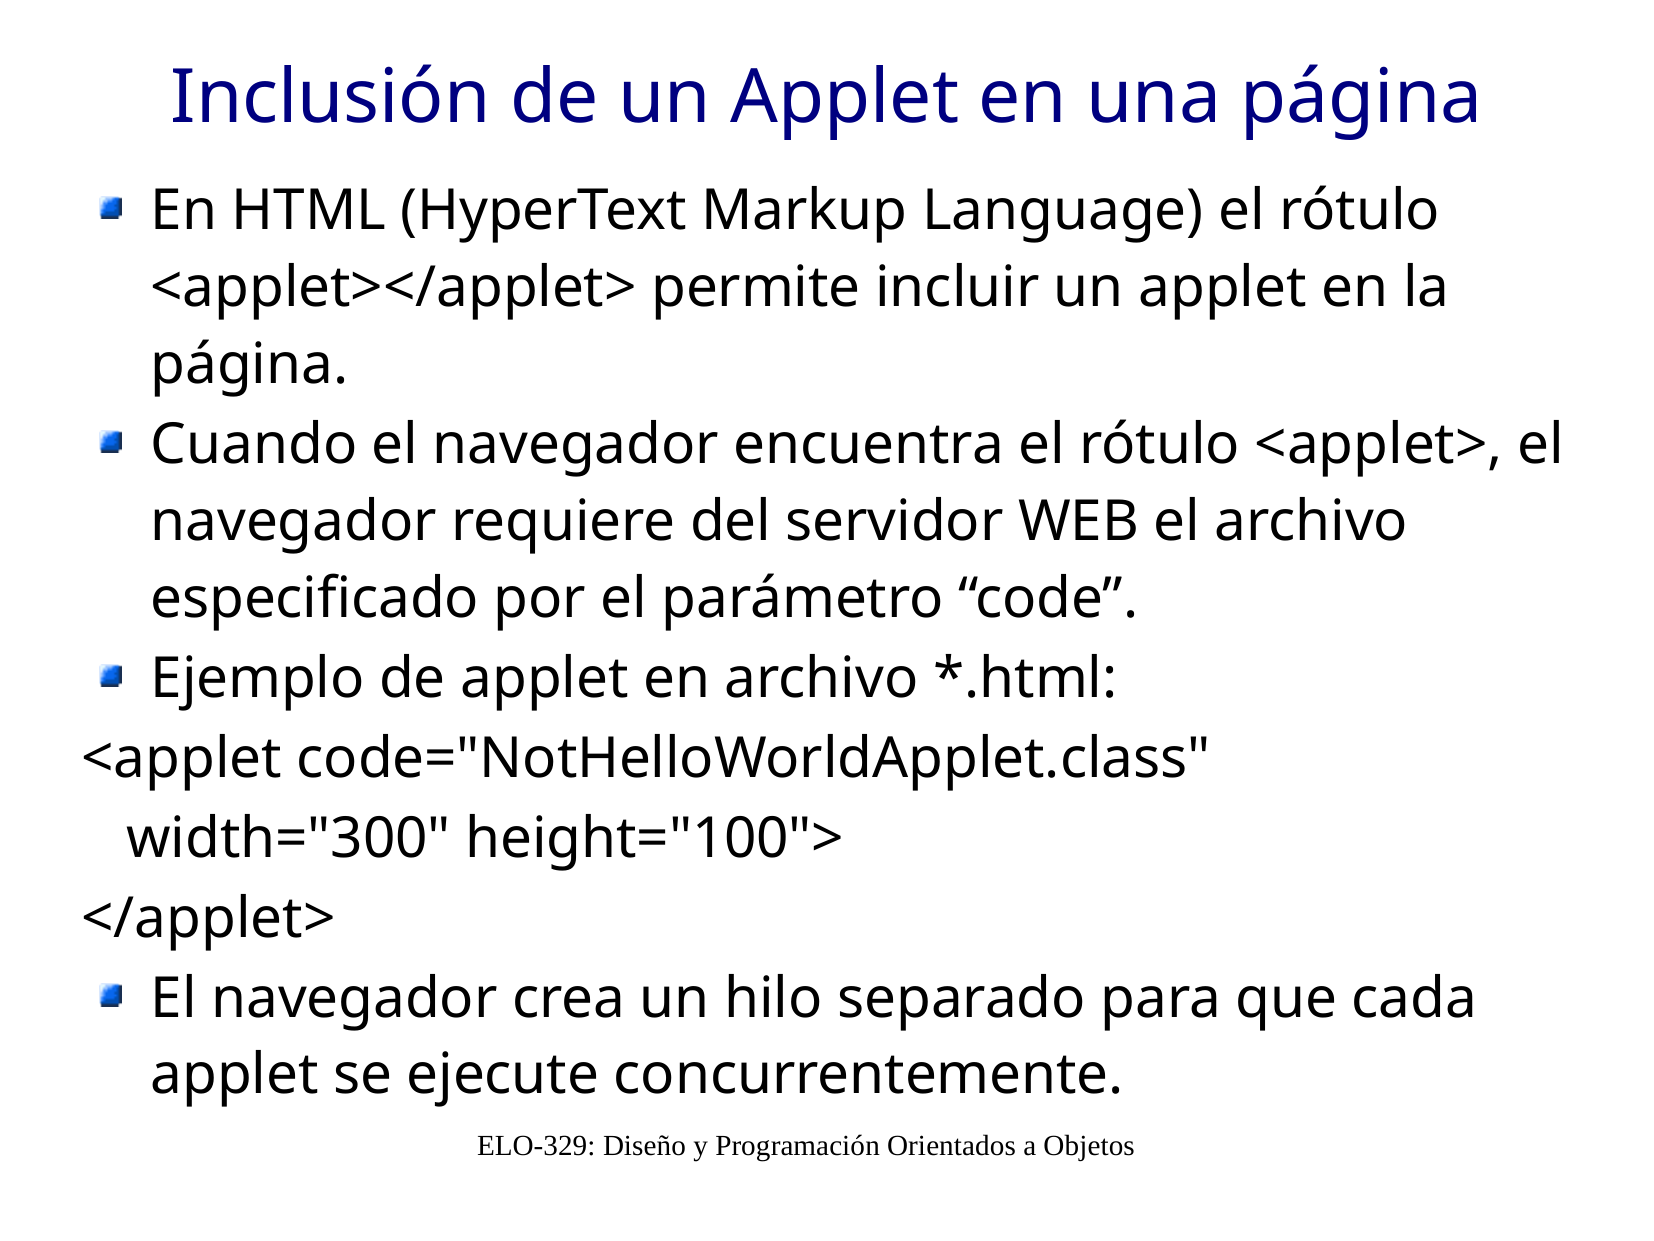

# Inclusión de un Applet en una página
En HTML (HyperText Markup Language) el rótulo <applet></applet> permite incluir un applet en la página.
Cuando el navegador encuentra el rótulo <applet>, el navegador requiere del servidor WEB el archivo especificado por el parámetro “code”.
Ejemplo de applet en archivo *.html:
<applet code="NotHelloWorldApplet.class"
 width="300" height="100">
</applet>
El navegador crea un hilo separado para que cada applet se ejecute concurrentemente.